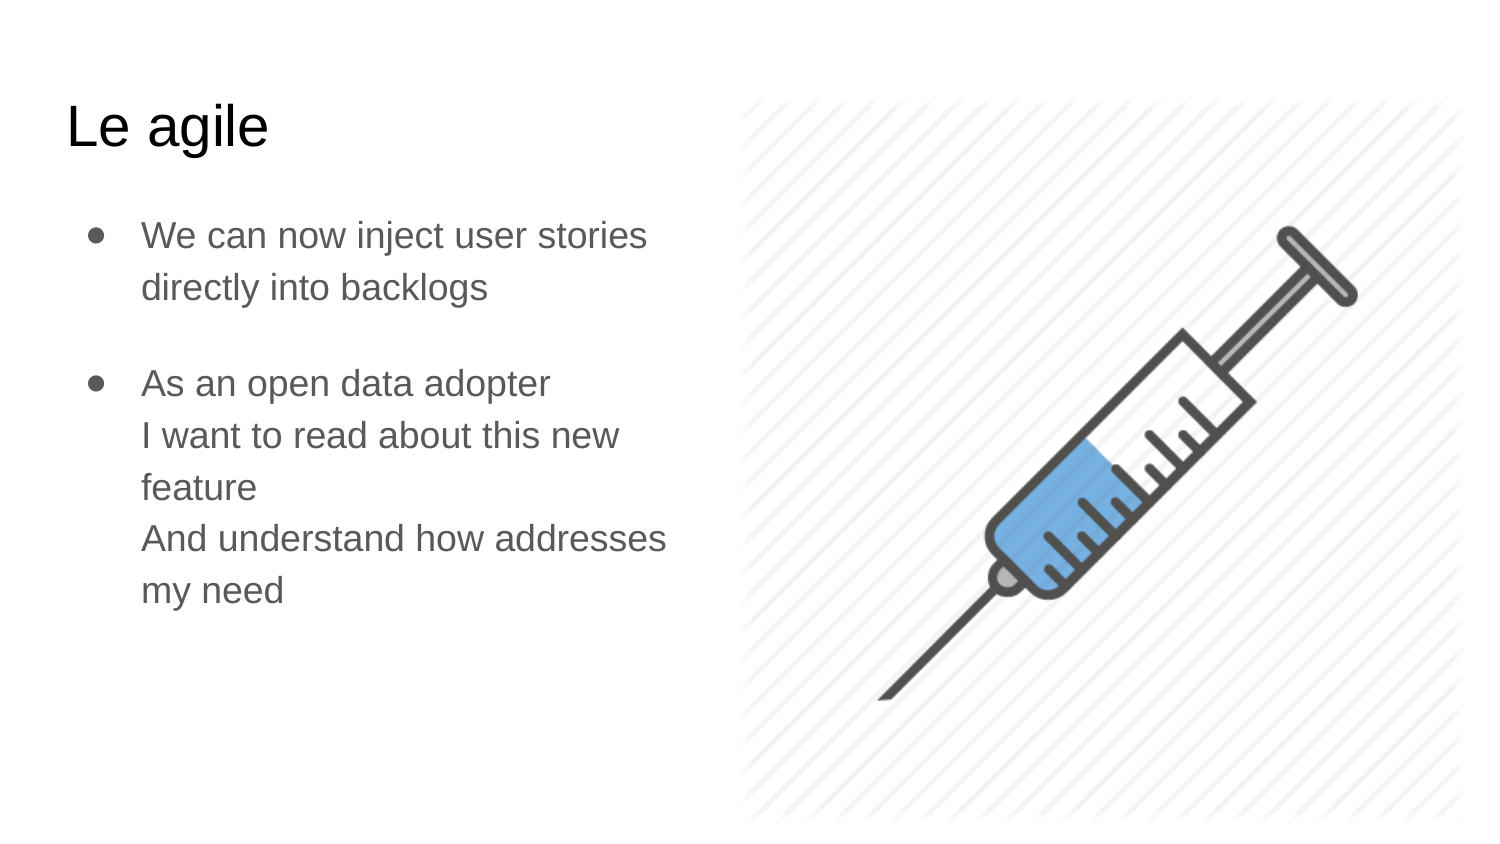

# Le agile
We can now inject user stories directly into backlogs
As an open data adopter
I want to read about this new feature
And understand how addresses my need